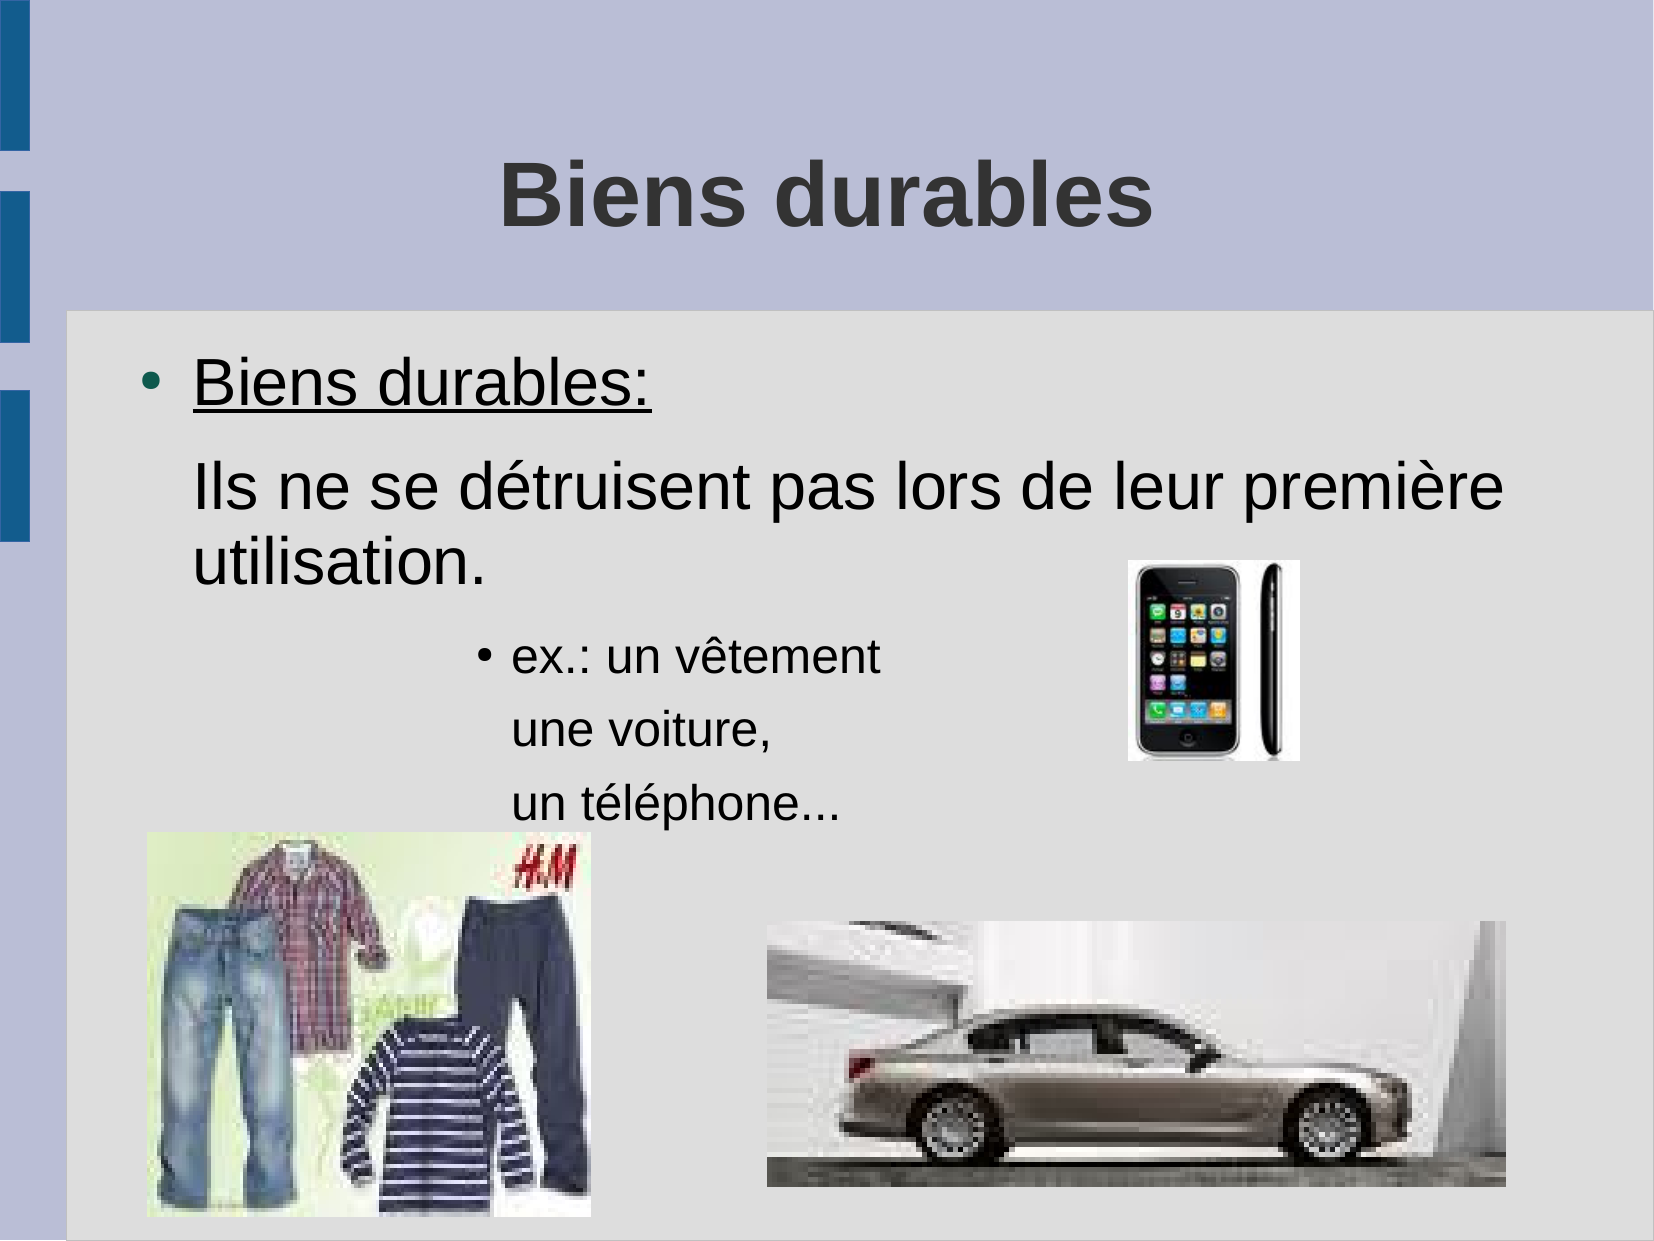

# Biens durables
Biens durables:
Ils ne se détruisent pas lors de leur première utilisation.
ex.: un vêtement
une voiture,
un téléphone...